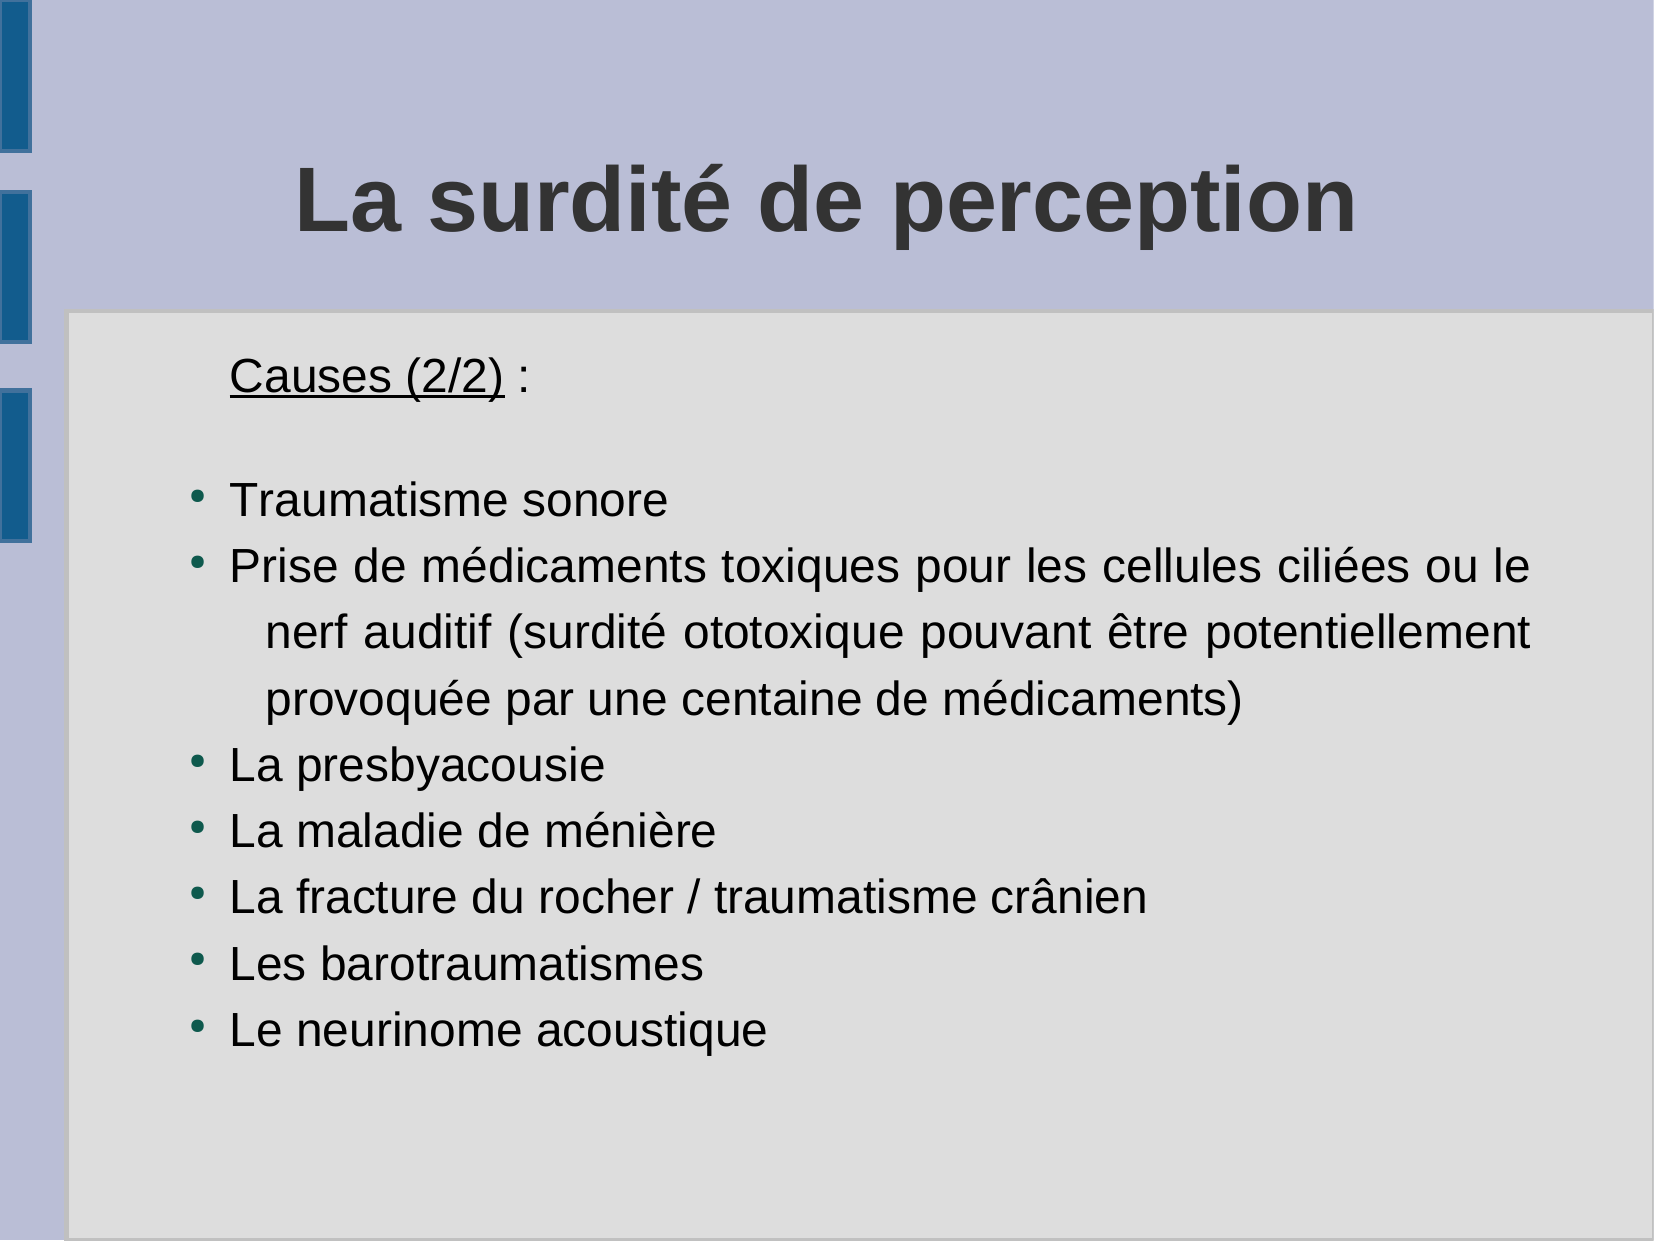

# La surdité de perception
Causes (2/2) :
Traumatisme sonore
Prise de médicaments toxiques pour les cellules ciliées ou le nerf auditif (surdité ototoxique pouvant être potentiellement provoquée par une centaine de médicaments)
La presbyacousie
La maladie de ménière
La fracture du rocher / traumatisme crânien
Les barotraumatismes
Le neurinome acoustique